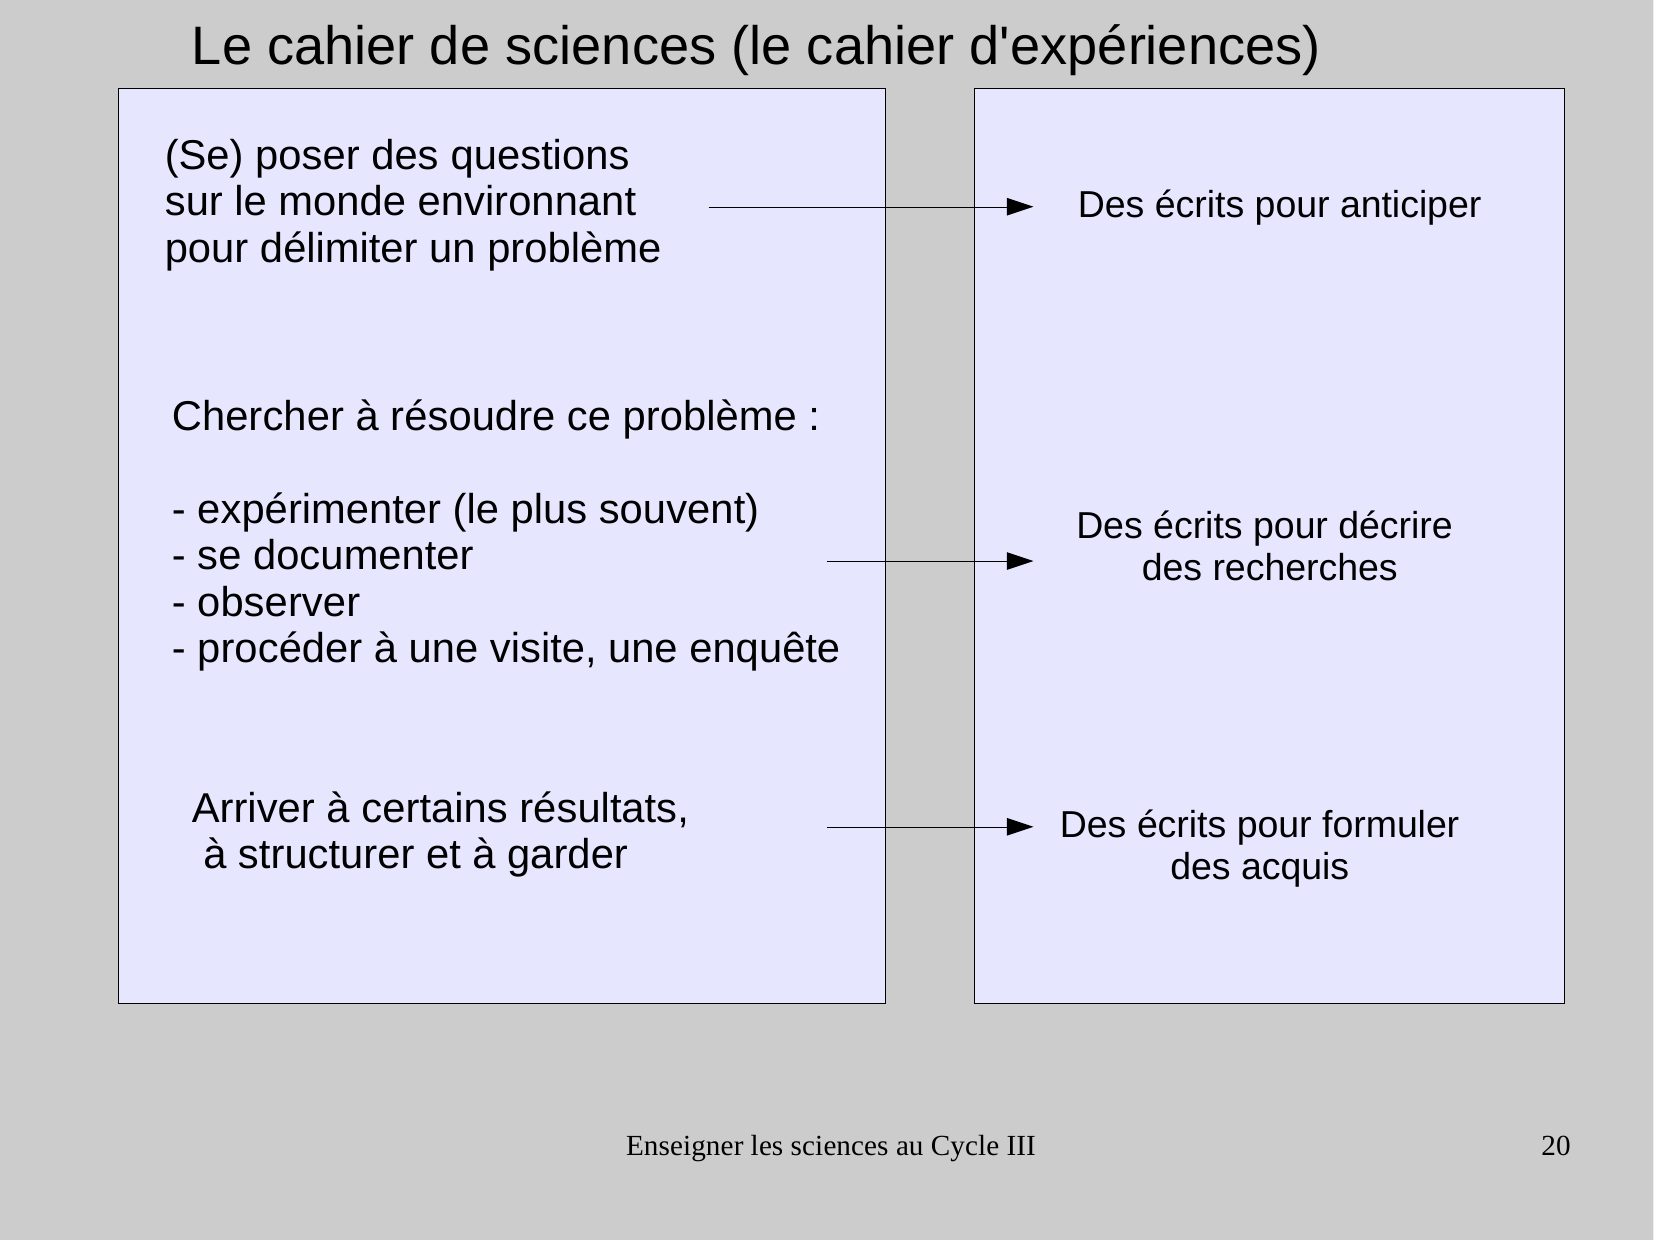

Le cahier de sciences (le cahier d'expériences)
Des écrits pour décrire
des recherches
(Se) poser des questions
sur le monde environnant
pour délimiter un problème
Des écrits pour anticiper
Chercher à résoudre ce problème :
- expérimenter (le plus souvent)
- se documenter
- observer
- procéder à une visite, une enquête
Arriver à certains résultats,
 à structurer et à garder
Des écrits pour formuler des acquis
 Enseigner les sciences au Cycle III
20